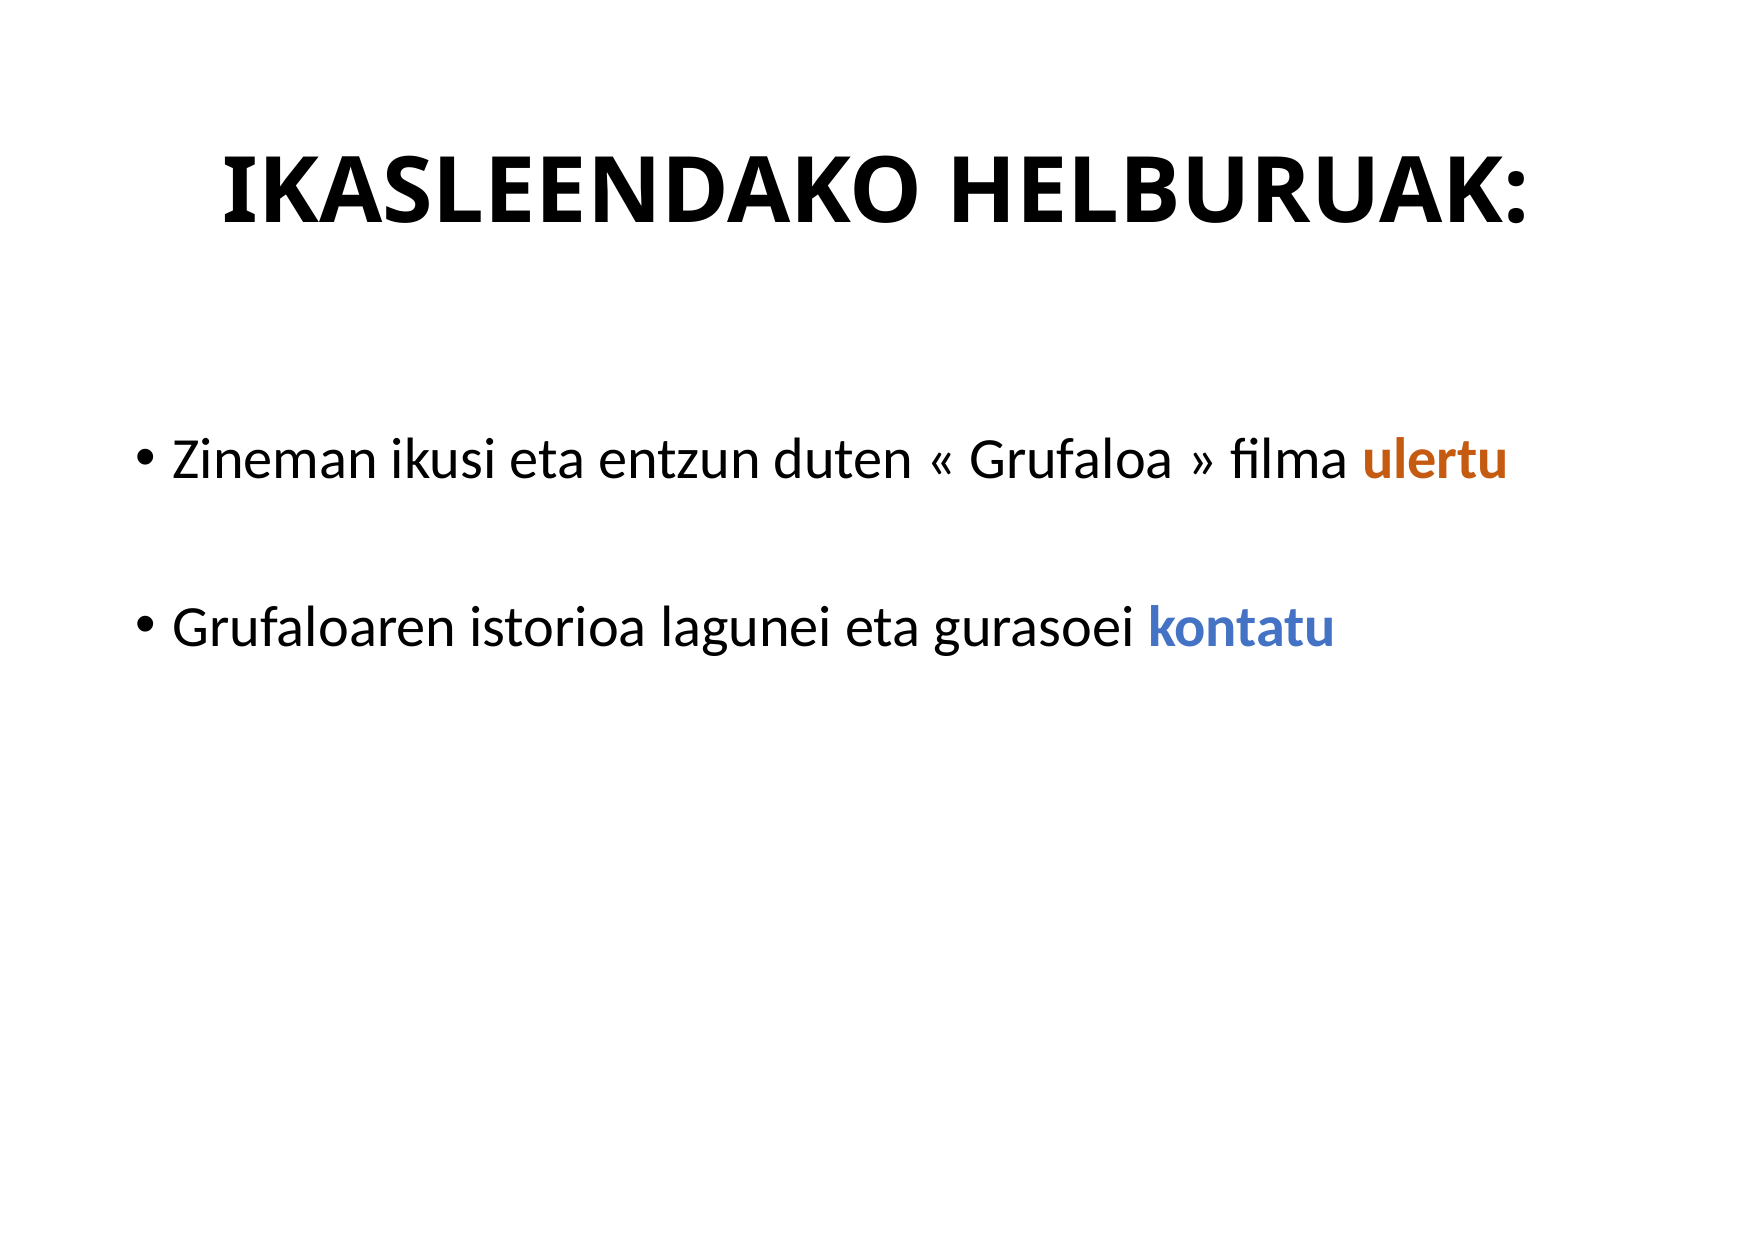

IKASLEENDAKO HELBURUAK:
Zineman ikusi eta entzun duten « Grufaloa » filma ulertu
Grufaloaren istorioa lagunei eta gurasoei kontatu